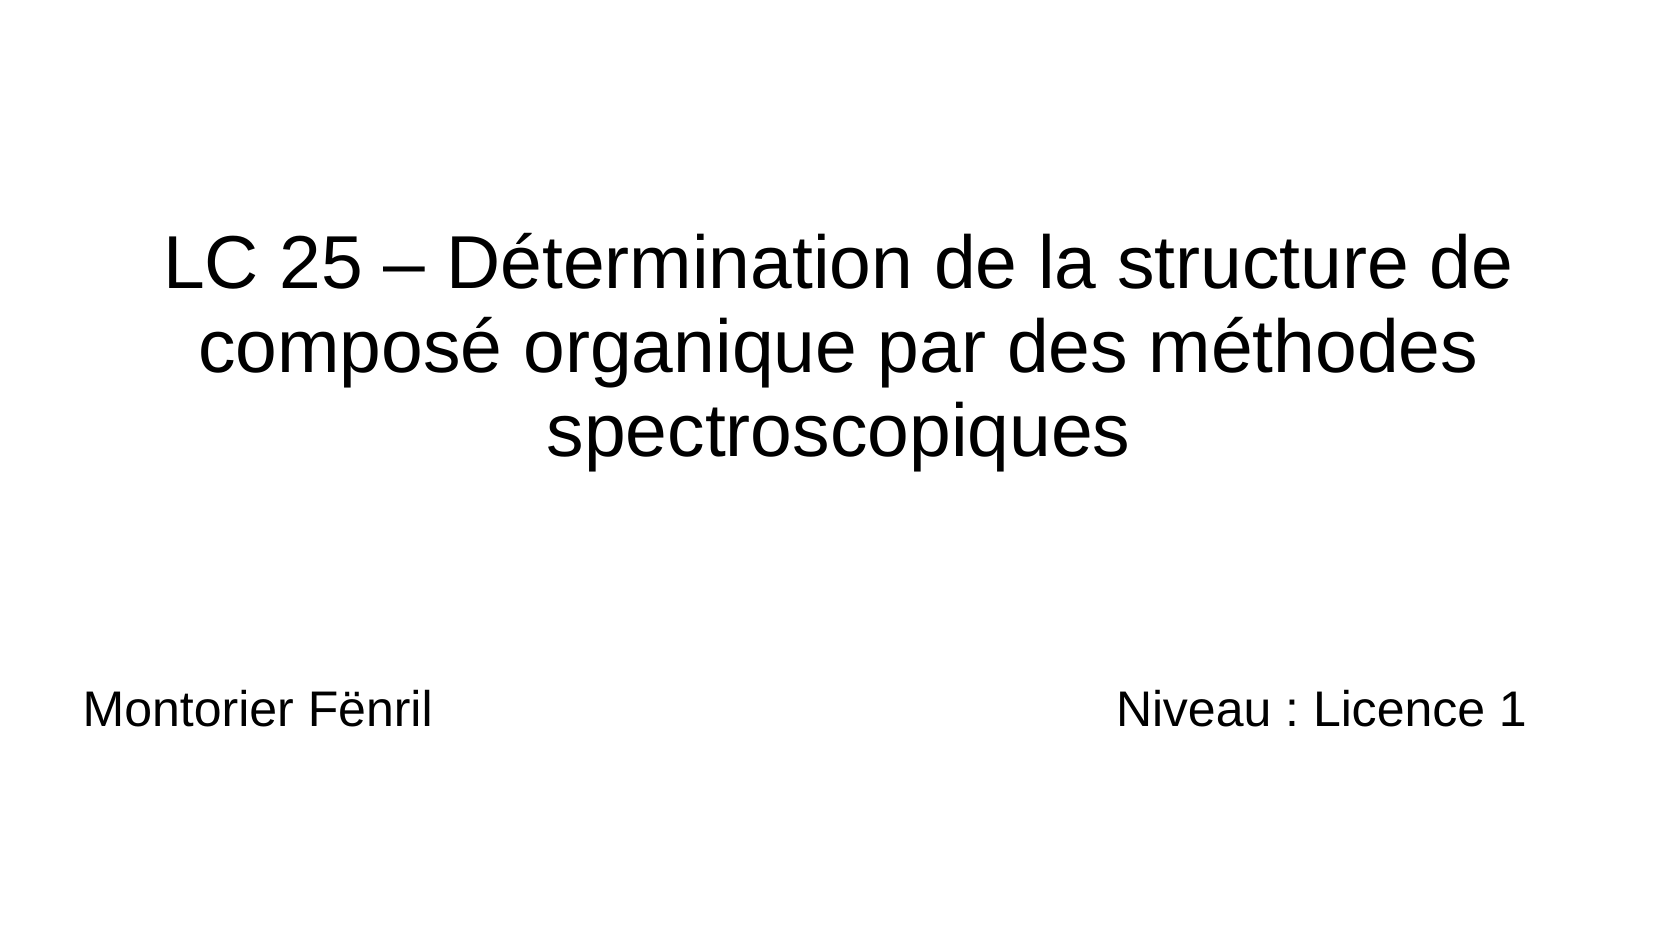

# LC 25 – Détermination de la structure de composé organique par des méthodes spectroscopiques
Montorier Fënril										Niveau : Licence 1